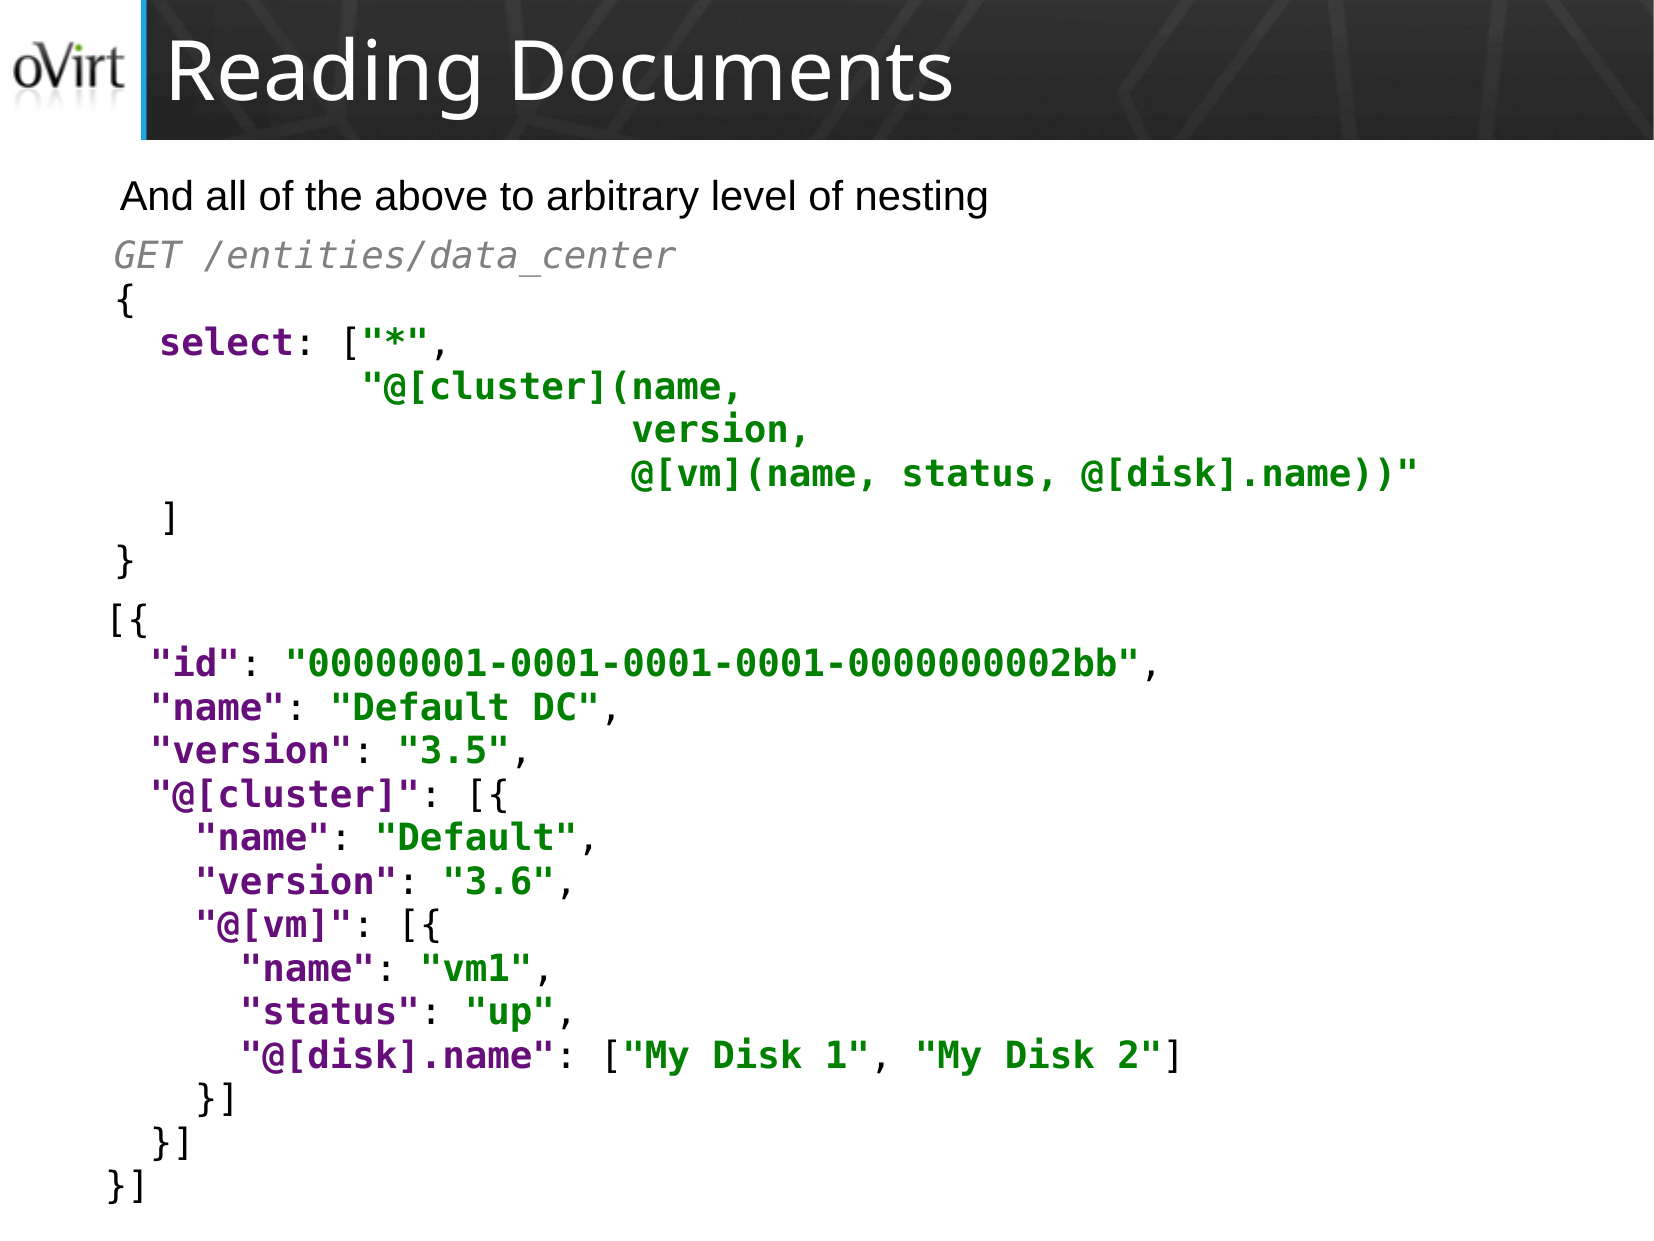

# Reading Documents
And all of the above to arbitrary level of nesting
GET /entities/data_center
{
 select: ["*",
 "@[cluster](name,
 version,
 @[vm](name, status, @[disk].name))"
 ]
}
[{
 "id": "00000001-0001-0001-0001-0000000002bb",
 "name": "Default DC",
 "version": "3.5",
 "@[cluster]": [{
 "name": "Default",
 "version": "3.6",
 "@[vm]": [{
 "name": "vm1",
 "status": "up",
 "@[disk].name": ["My Disk 1", "My Disk 2"]
 }]
 }]
}]